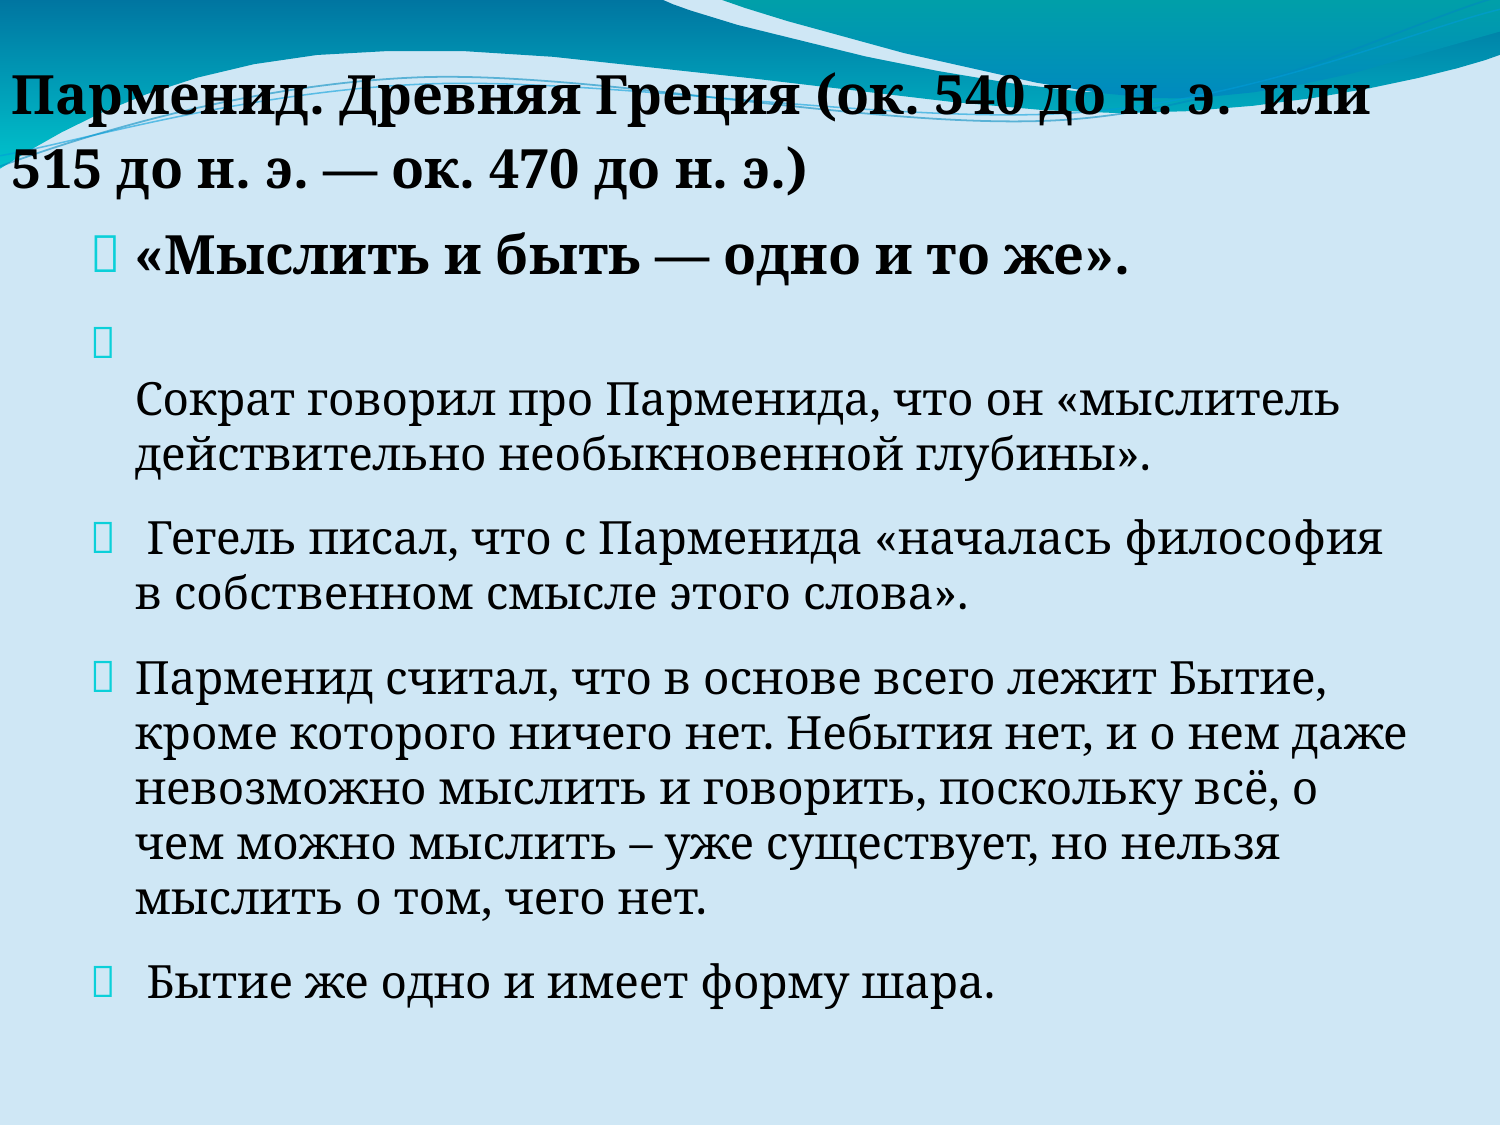

Парменид. Древняя Греция (ок. 540 до н. э.  или 515 до н. э. — ок. 470 до н. э.)
#
«Мыслить и быть — одно и то же».
Сократ говорил про Парменида, что он «мыслитель действительно необыкновенной глубины».
 Гегель писал, что с Парменида «началась философия в собственном смысле этого слова».
Парменид считал, что в основе всего лежит Бытие, кроме которого ничего нет. Небытия нет, и о нем даже невозможно мыслить и говорить, поскольку всё, о чем можно мыслить – уже существует, но нельзя мыслить о том, чего нет.
 Бытие же одно и имеет форму шара.